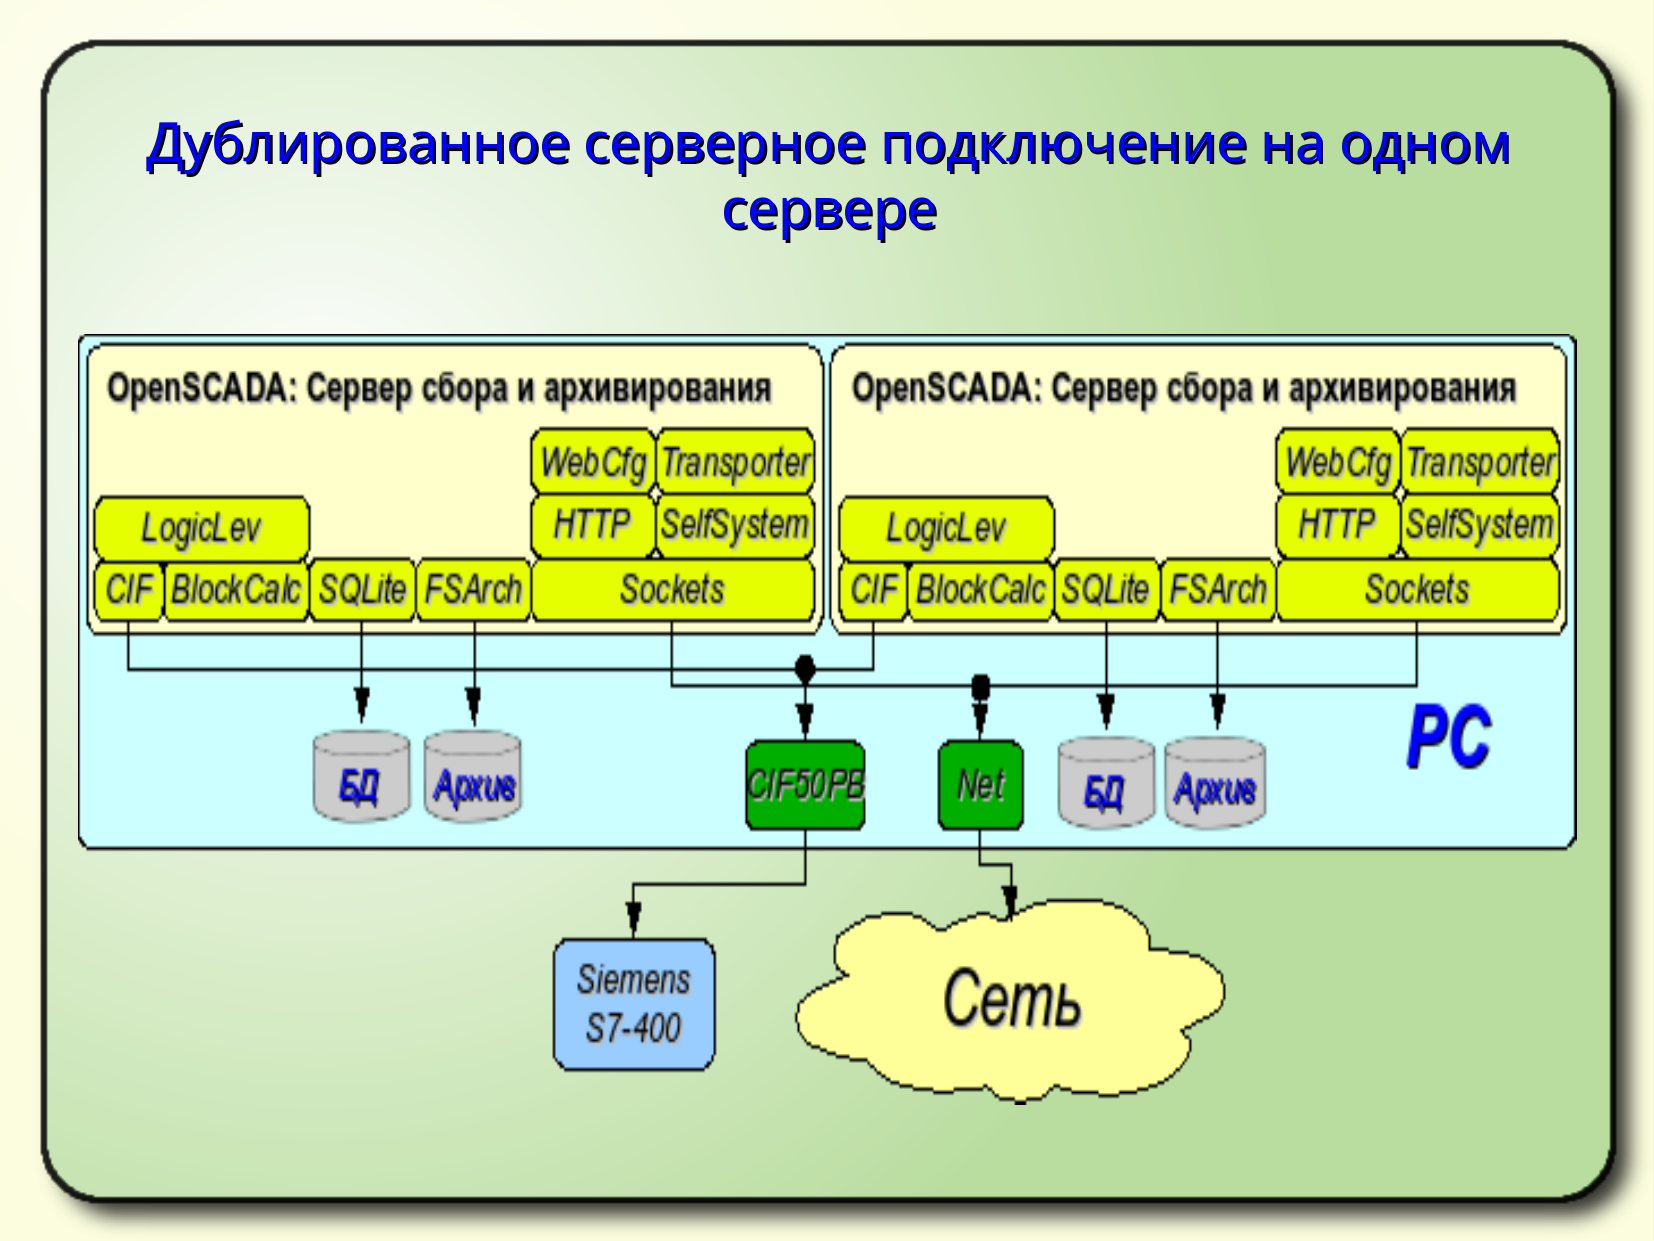

# Дублированное серверное подключение на одном сервере